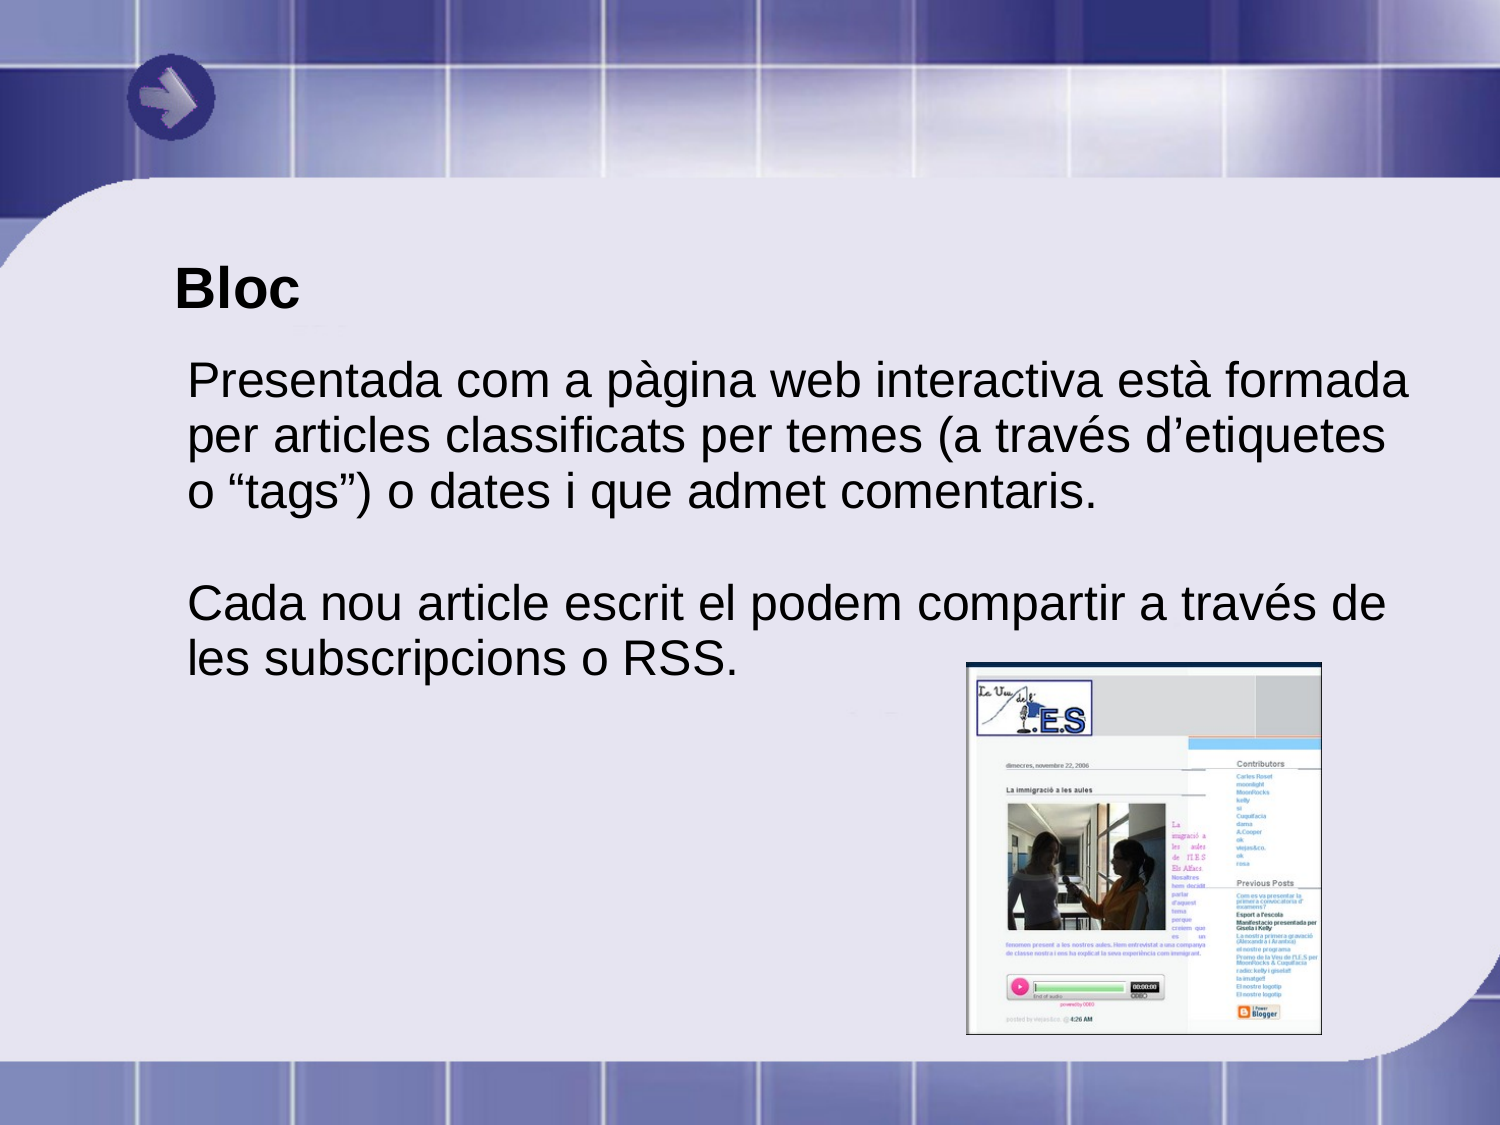

Bloc
Presentada com a pàgina web interactiva està formada per articles classificats per temes (a través d’etiquetes o “tags”) o dates i que admet comentaris.
Cada nou article escrit el podem compartir a través de les subscripcions o RSS.